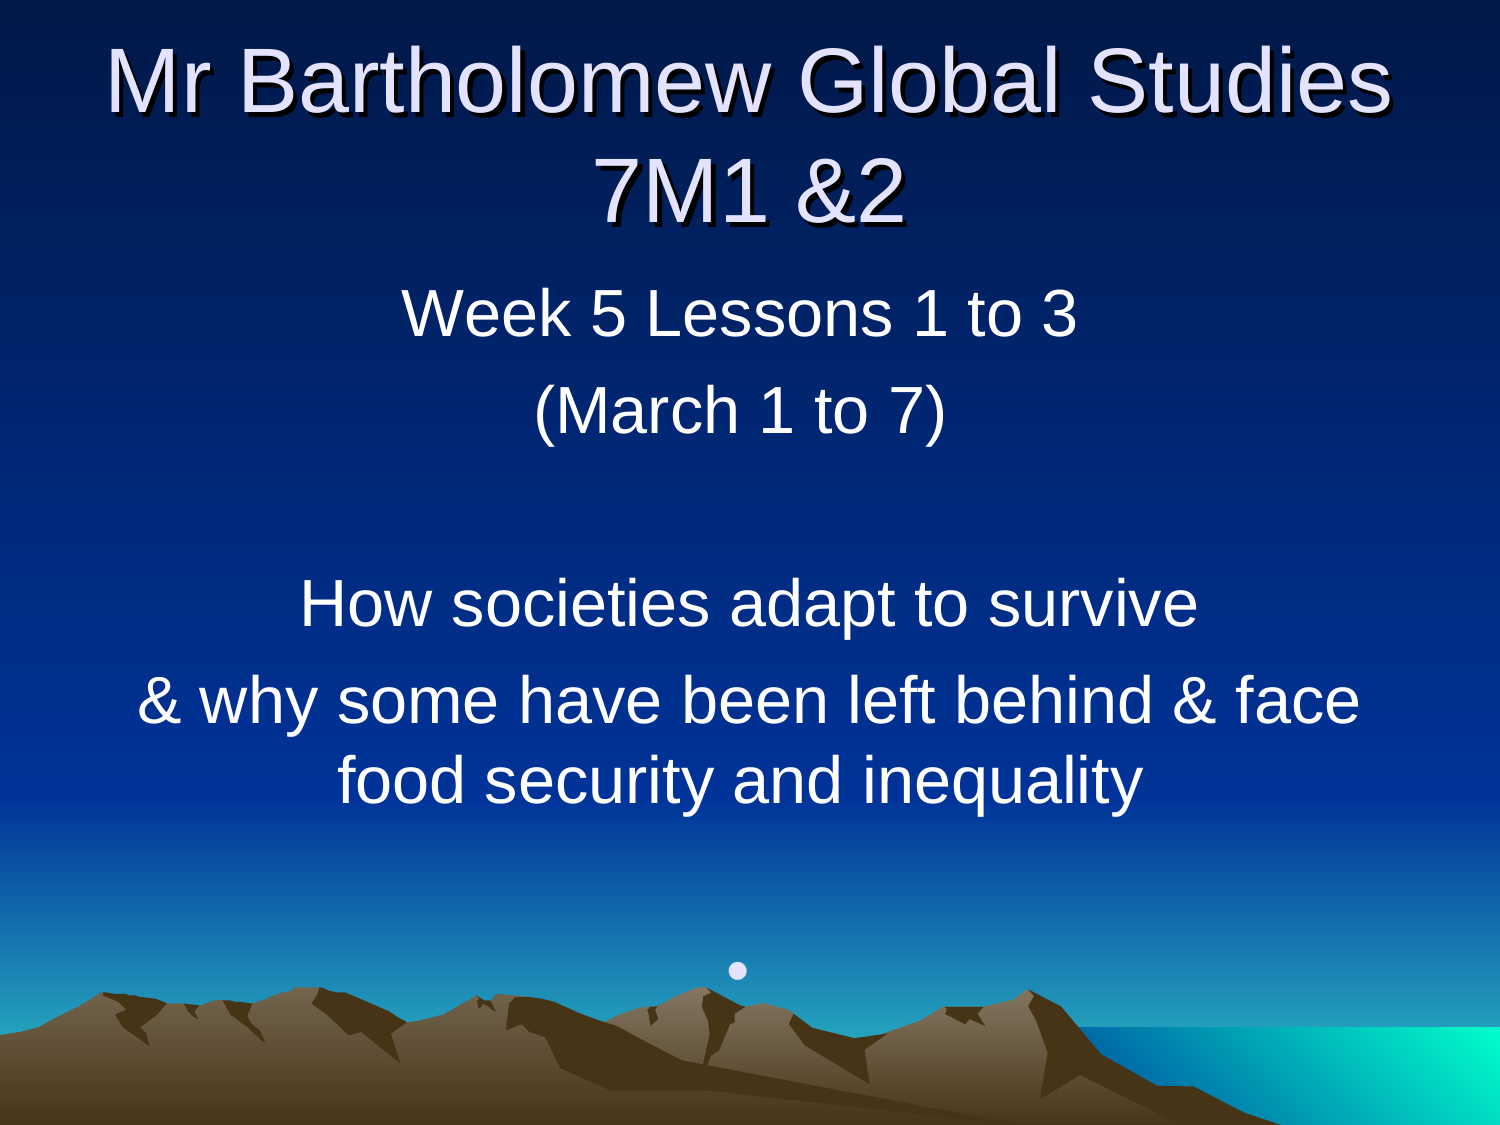

# Mr Bartholomew Global Studies 7M1 &2
Week 5 Lessons 1 to 3
(March 1 to 7)
How societies adapt to survive
& why some have been left behind & face food security and inequality